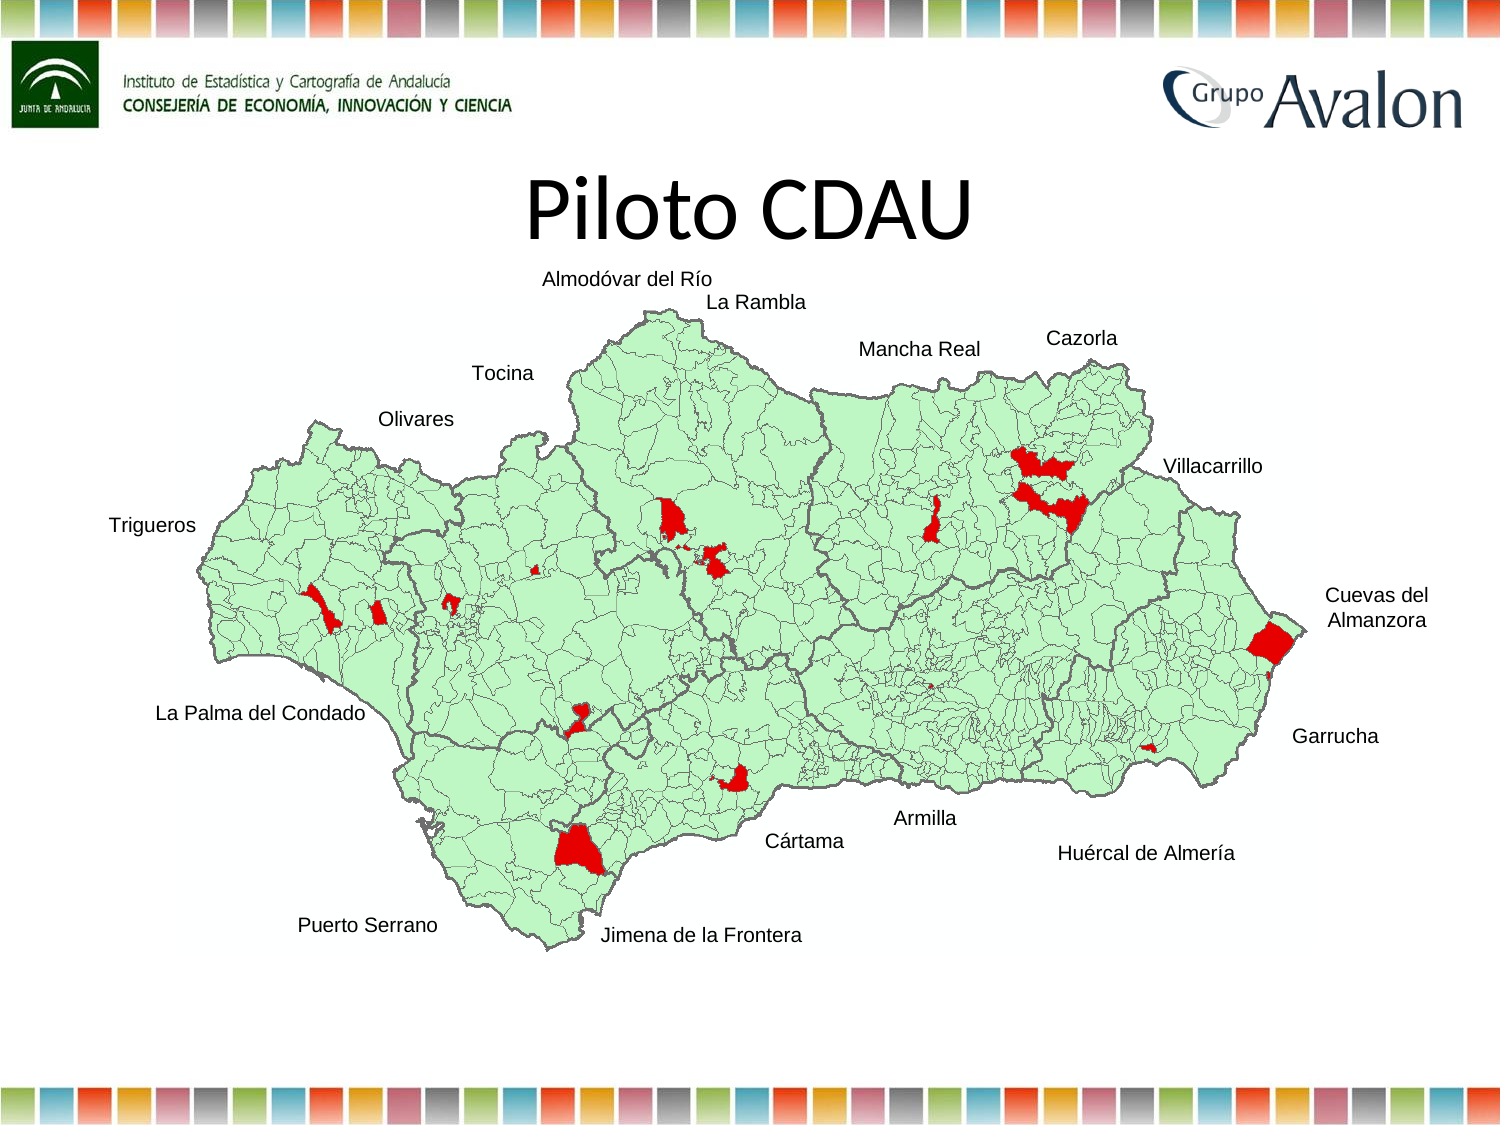

# Piloto CDAU
Almodóvar del Río
La Rambla
Cazorla
Mancha Real
Tocina
Olivares
Villacarrillo
Trigueros
Cuevas del Almanzora
La Palma del Condado
Garrucha
Armilla
Cártama
Huércal de Almería
Puerto Serrano
Jimena de la Frontera